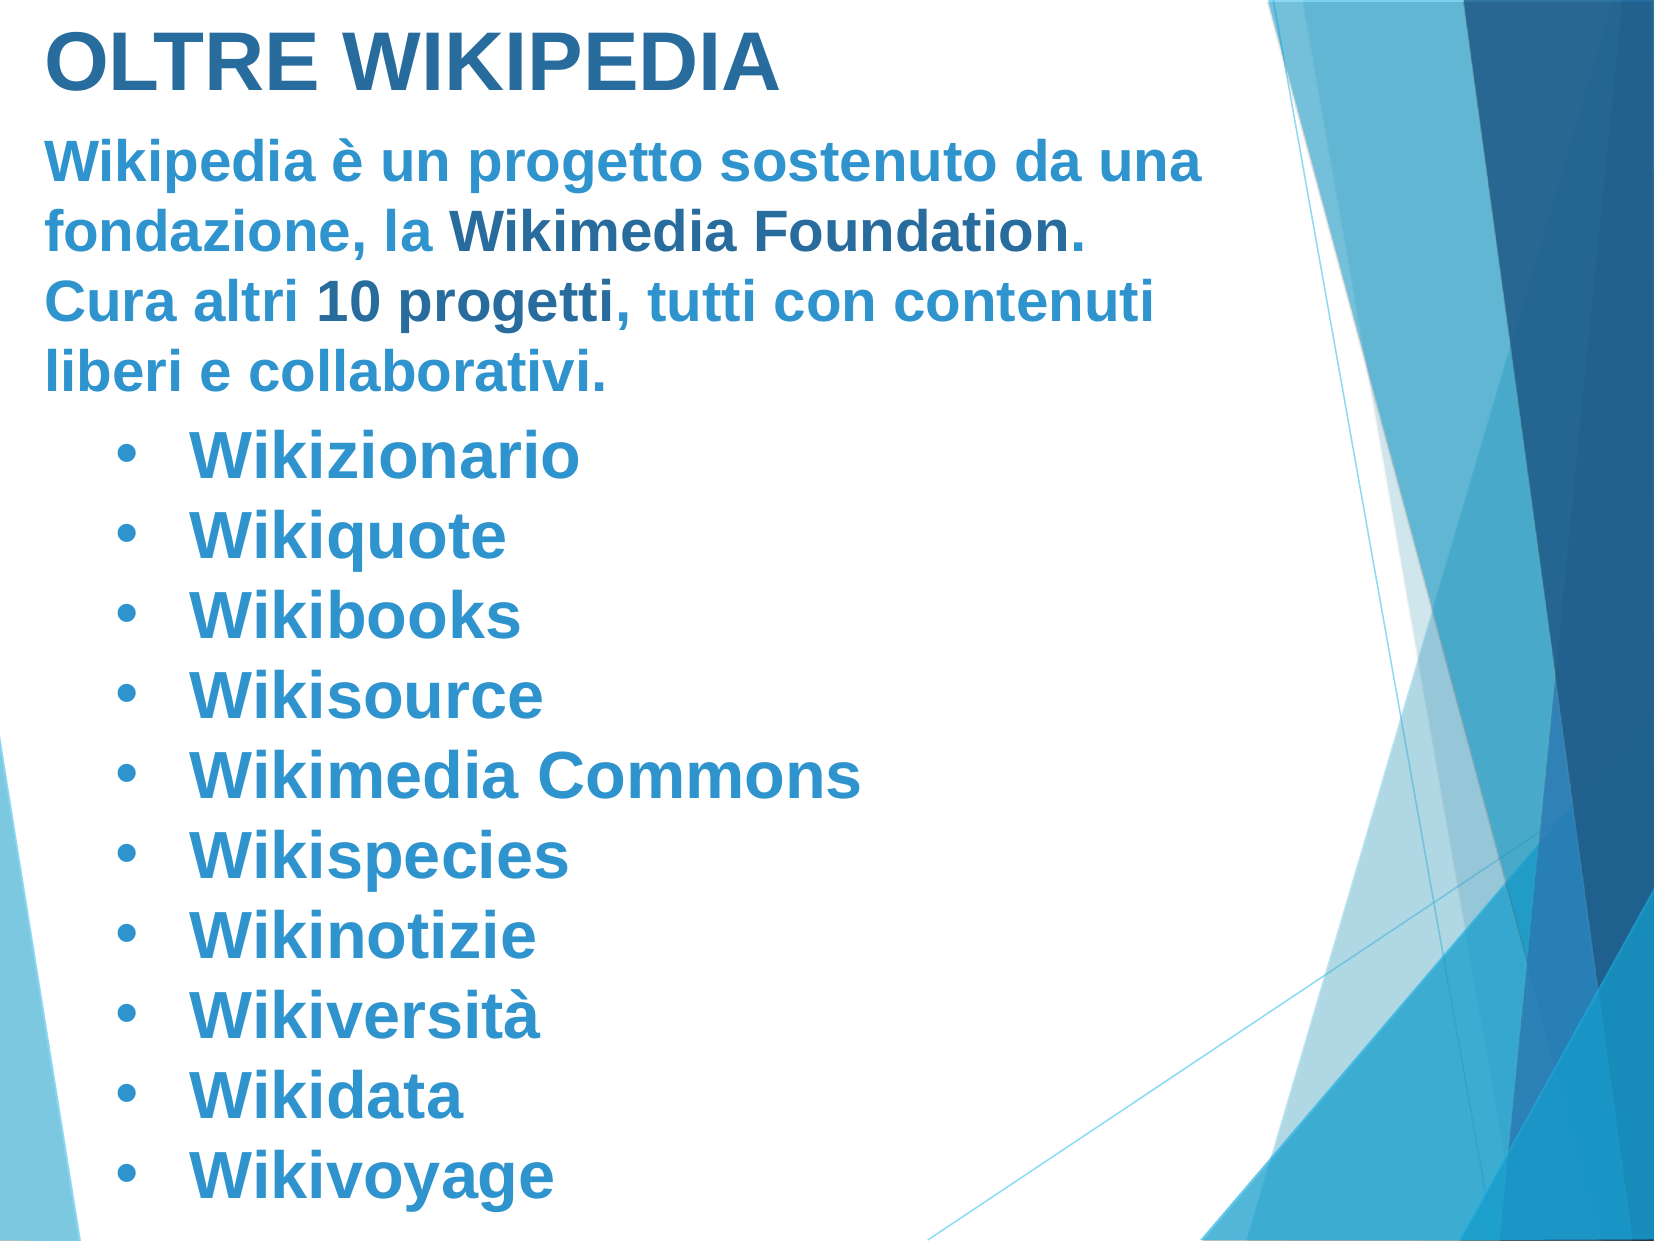

OLTRE WIKIPEDIA
Wikipedia è un progetto sostenuto da una fondazione, la Wikimedia Foundation.
Cura altri 10 progetti, tutti con contenuti liberi e collaborativi.
Wikizionario
Wikiquote
Wikibooks
Wikisource
Wikimedia Commons
Wikispecies
Wikinotizie
Wikiversità
Wikidata
Wikivoyage